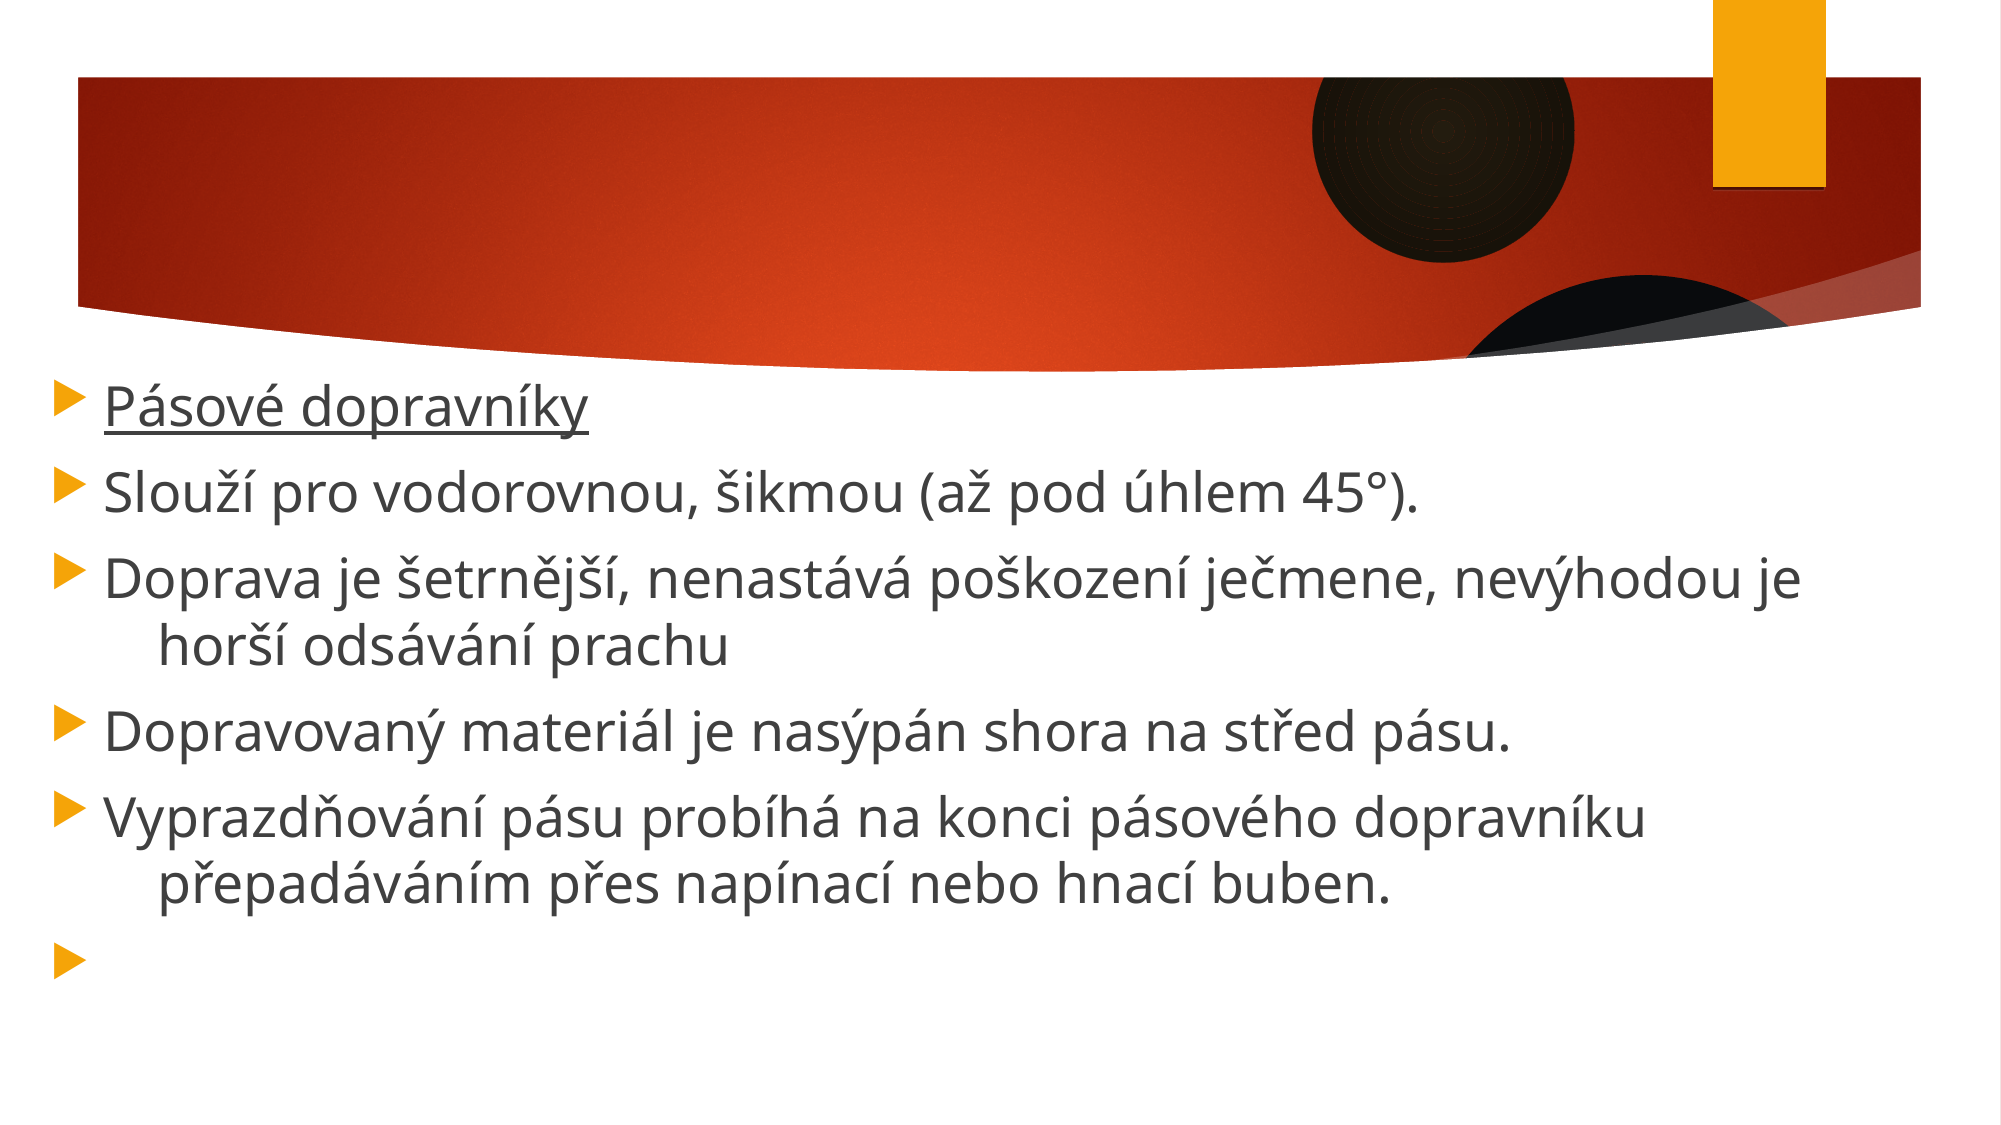

#
Pásové dopravníky
Slouží pro vodorovnou, šikmou (až pod úhlem 45°).
Doprava je šetrnější, nenastává poškození ječmene, nevýhodou je horší odsávání prachu
Dopravovaný materiál je nasýpán shora na střed pásu.
Vyprazdňování pásu probíhá na konci pásového dopravníku přepadáváním přes napínací nebo hnací buben.